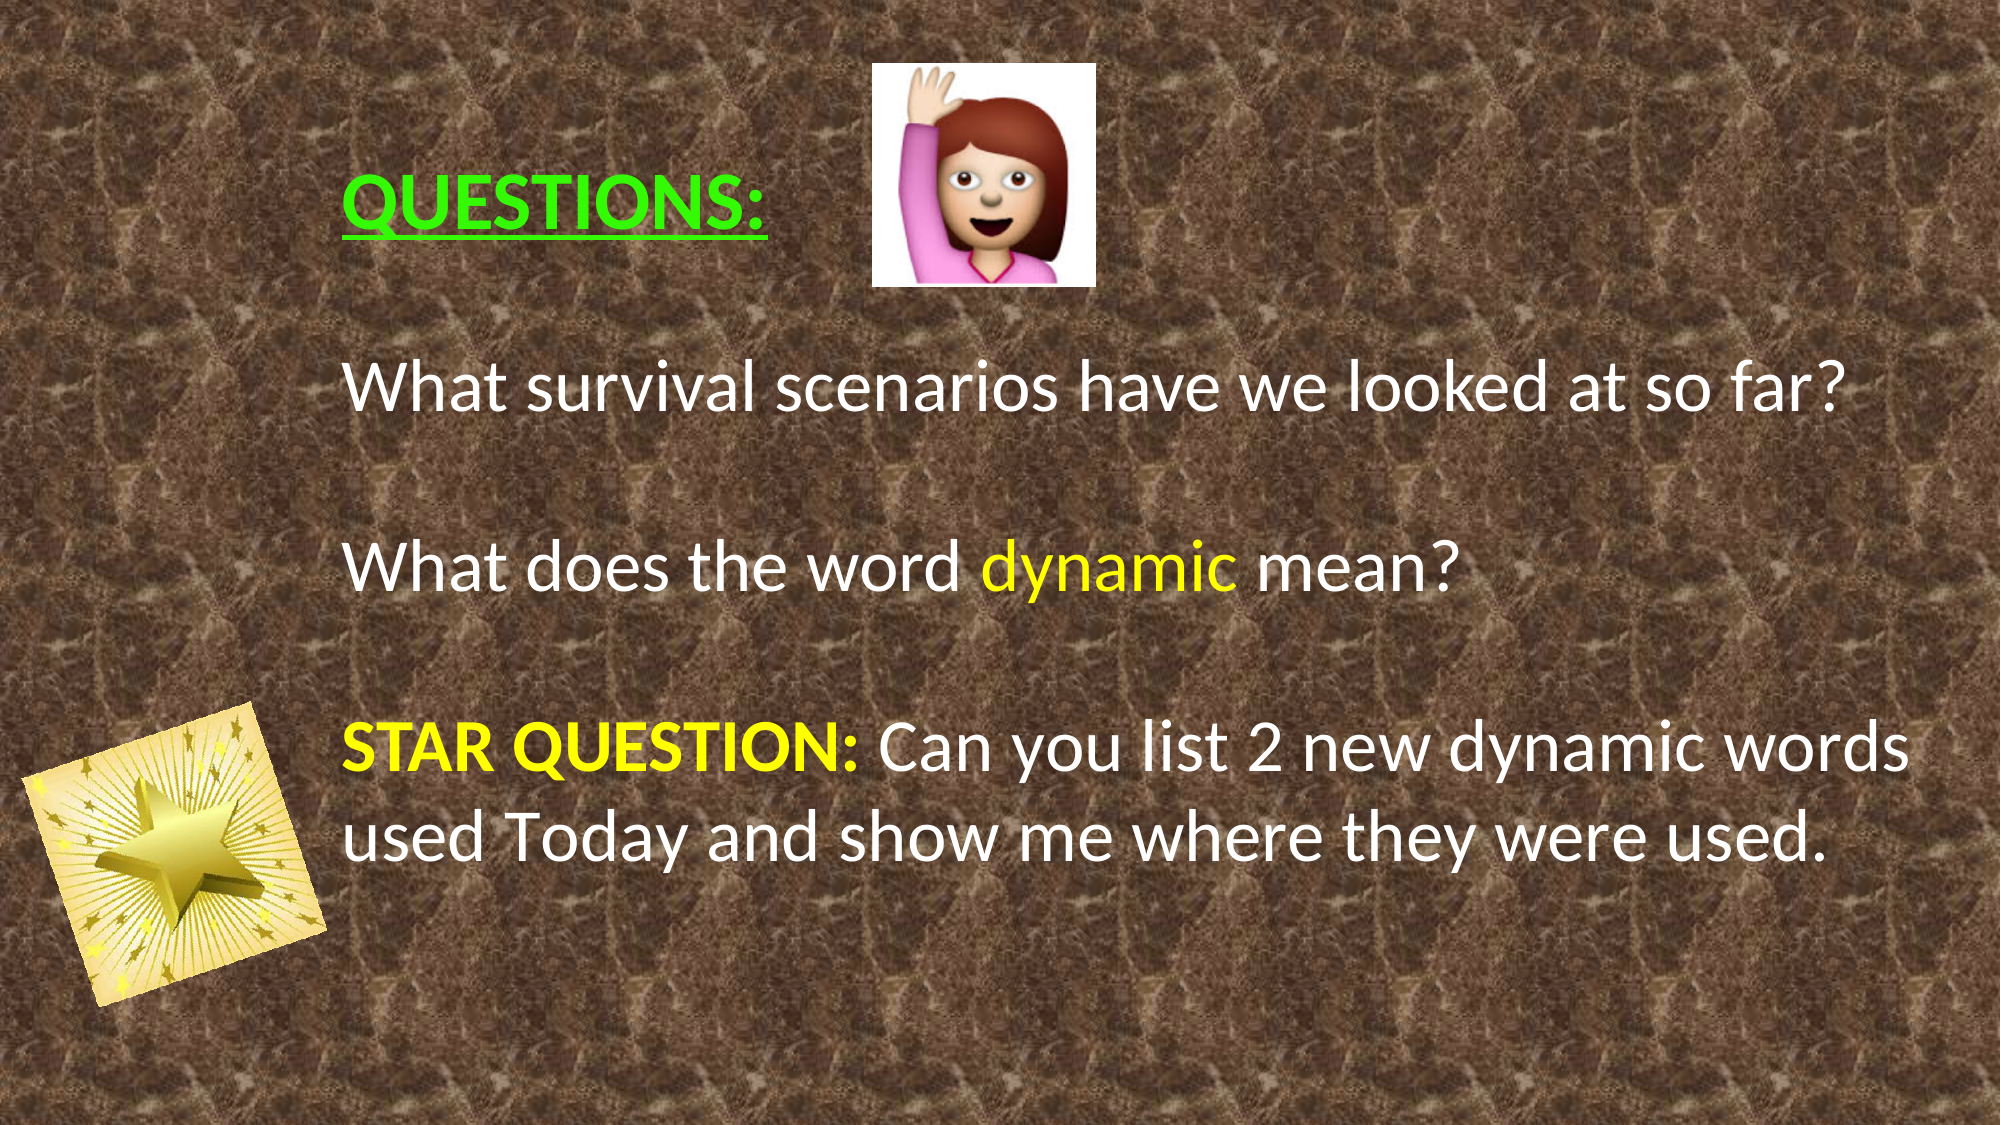

QUESTIONS:
What survival scenarios have we looked at so far?
What does the word dynamic mean?
STAR QUESTION: Can you list 2 new dynamic words used Today and show me where they were used.